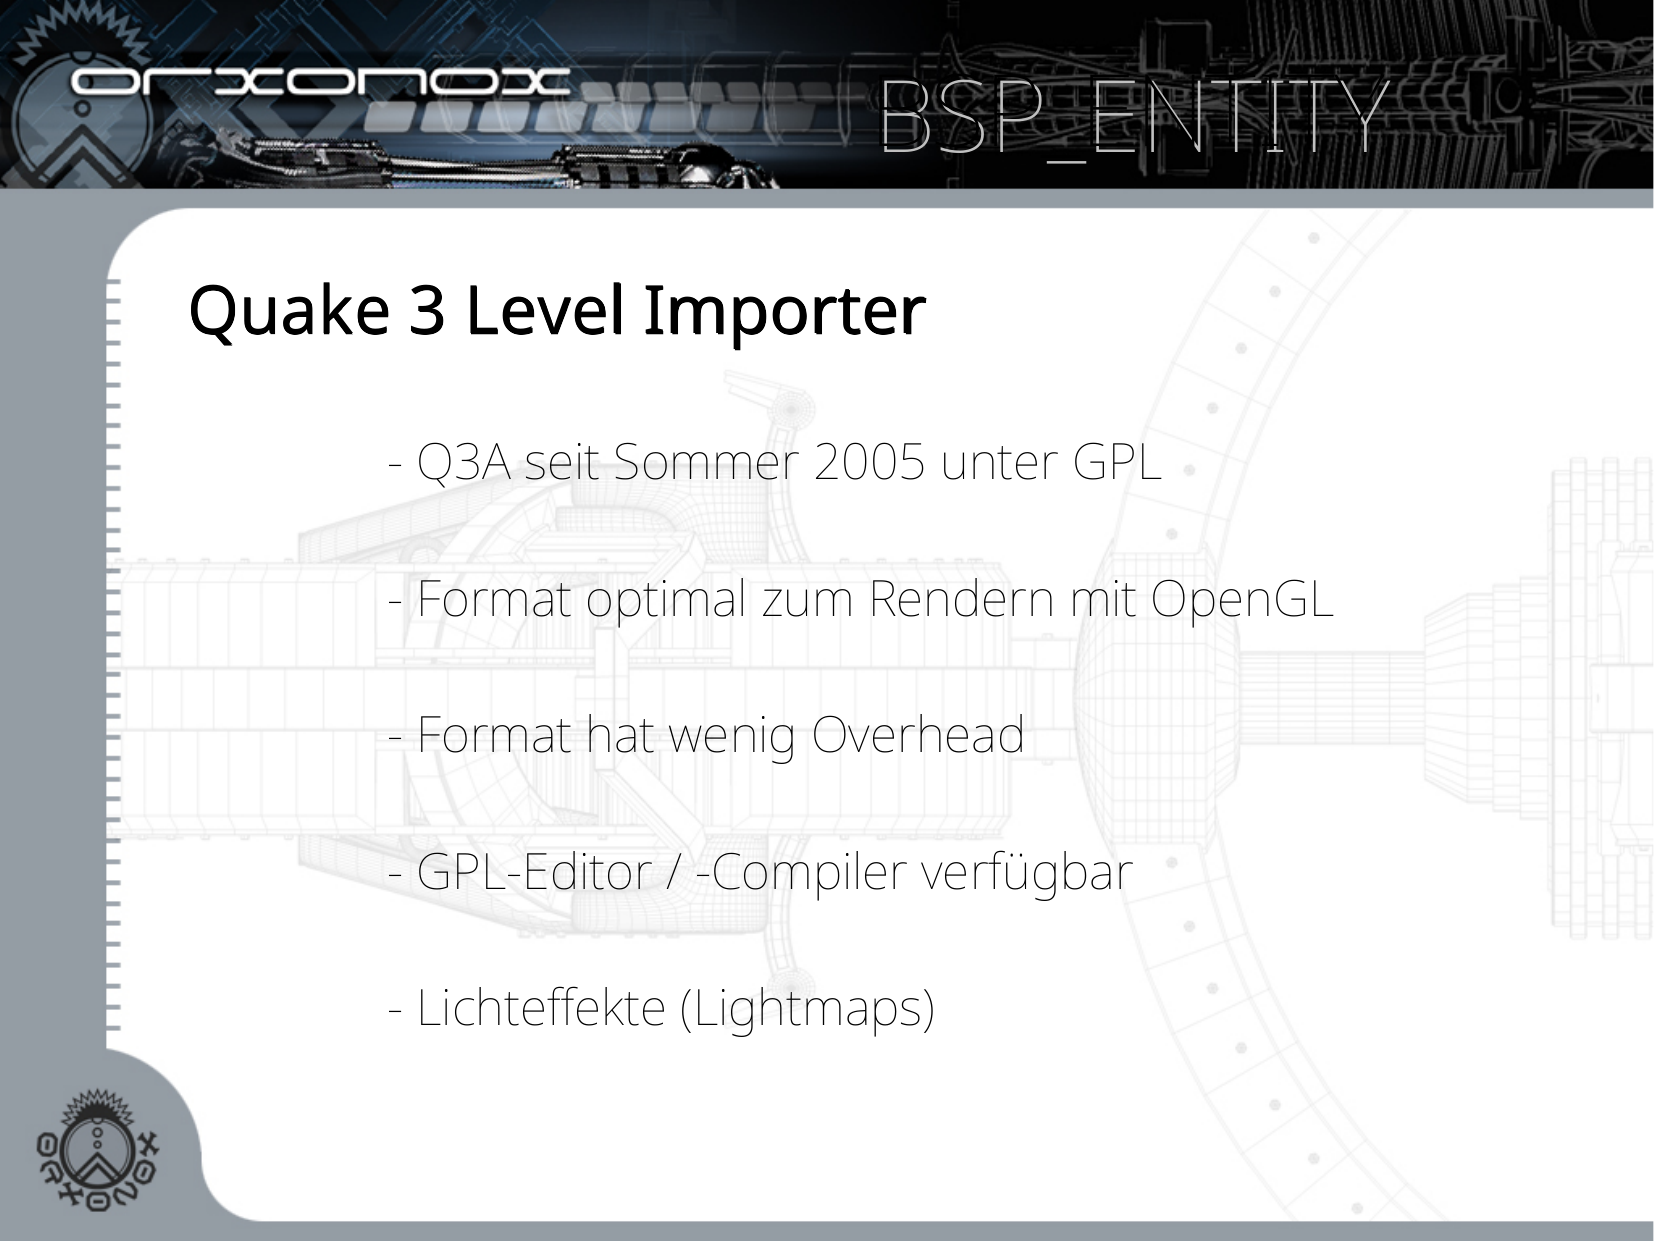

BSP_ENTITY
Quake 3 Level Importer
- Q3A seit Sommer 2005 unter GPL
- Format optimal zum Rendern mit OpenGL
- Format hat wenig Overhead
- GPL-Editor / -Compiler verfügbar
- Lichteffekte (Lightmaps)